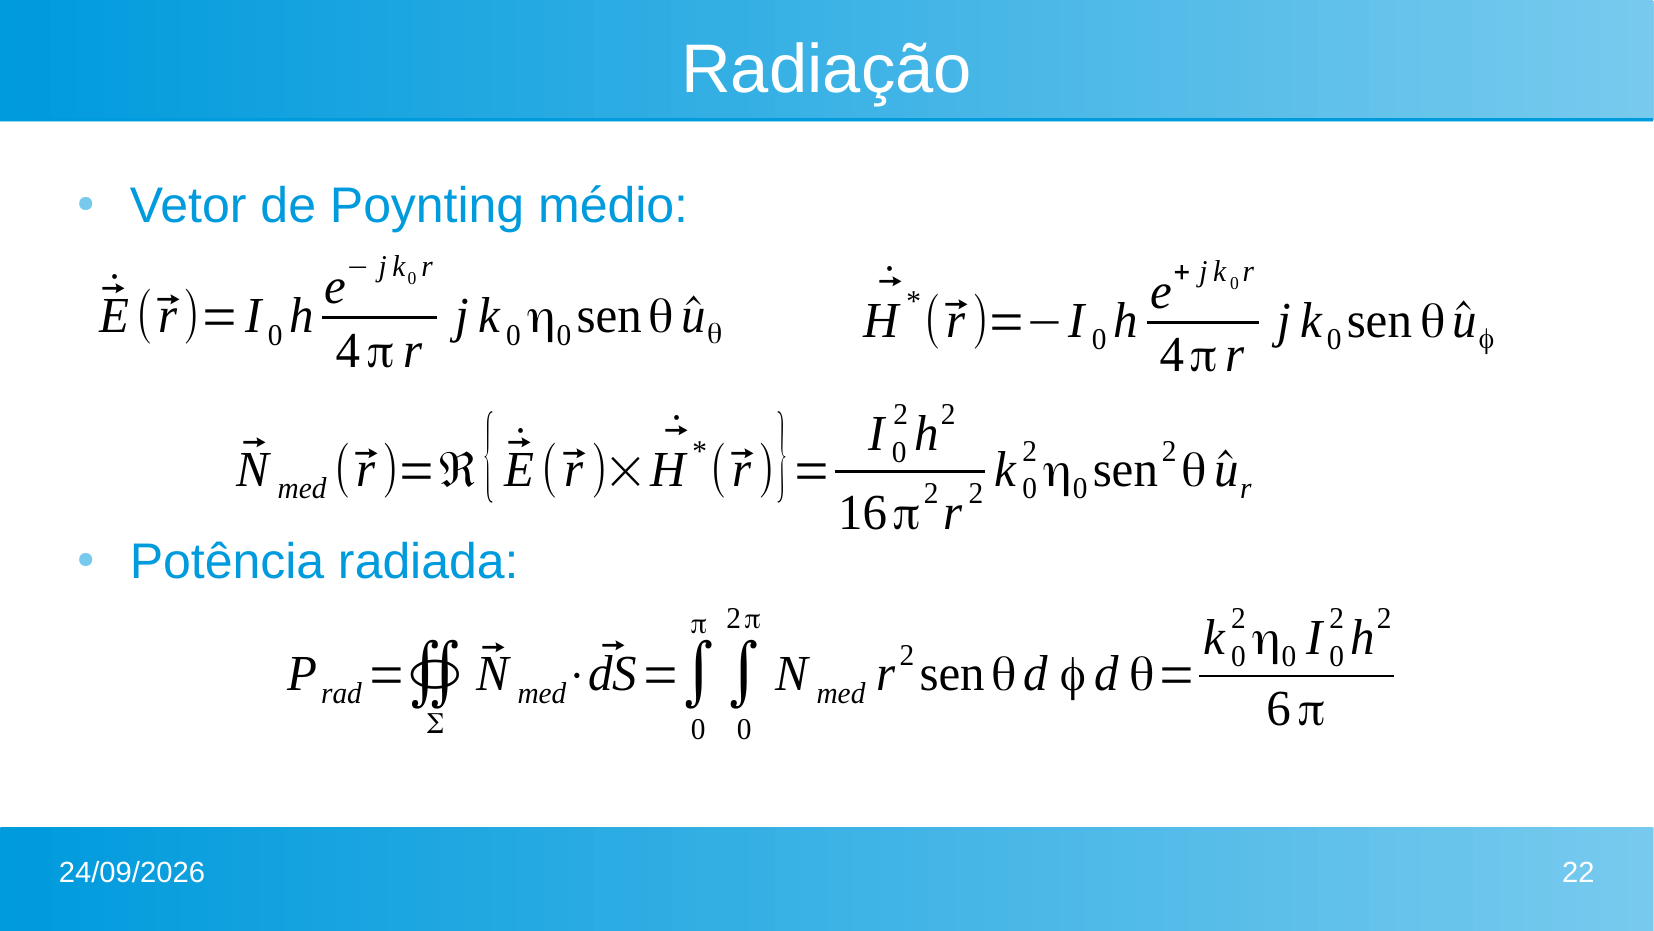

# Radiação
Vetor de Poynting médio:
Potência radiada:
22